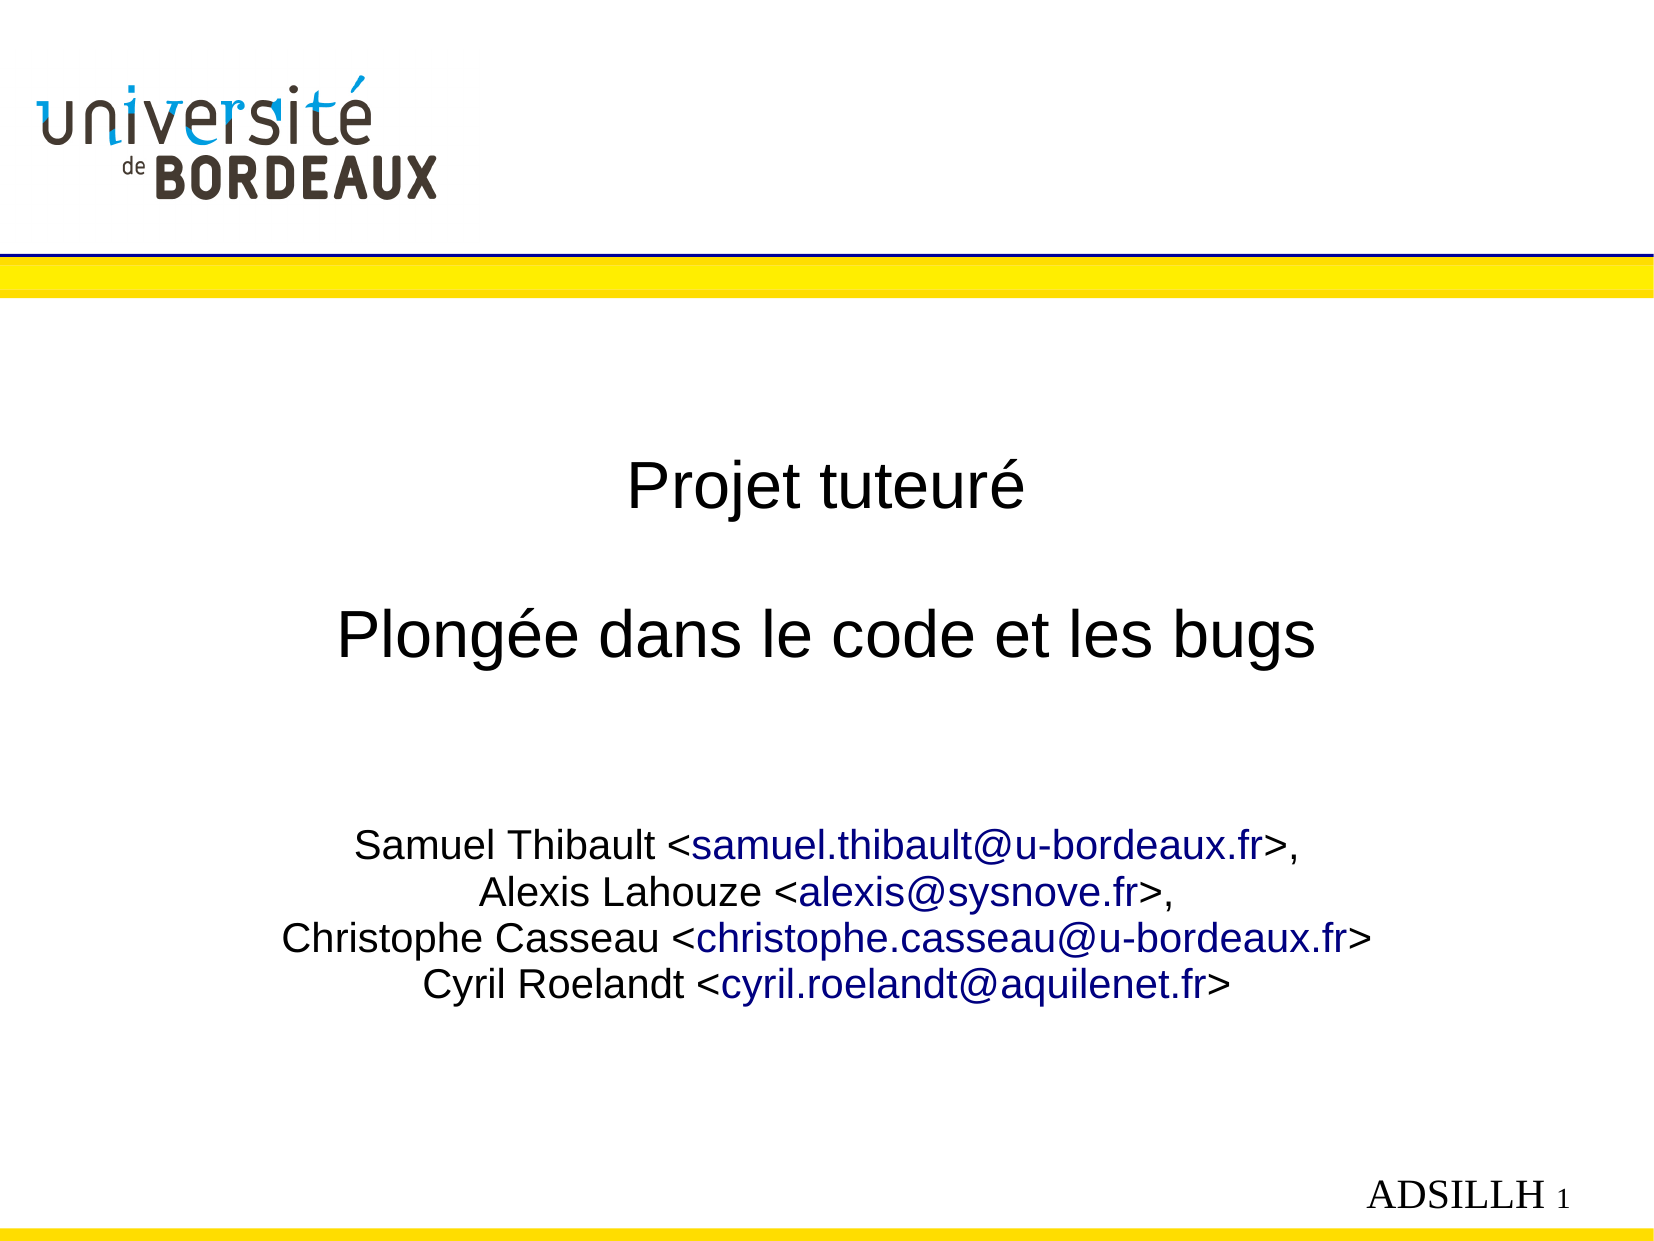

#
Projet tuteuré
Plongée dans le code et les bugs
Samuel Thibault <samuel.thibault@u-bordeaux.fr>,
Alexis Lahouze <alexis@sysnove.fr>,
Christophe Casseau <christophe.casseau@u-bordeaux.fr>
Cyril Roelandt <cyril.roelandt@aquilenet.fr>
1